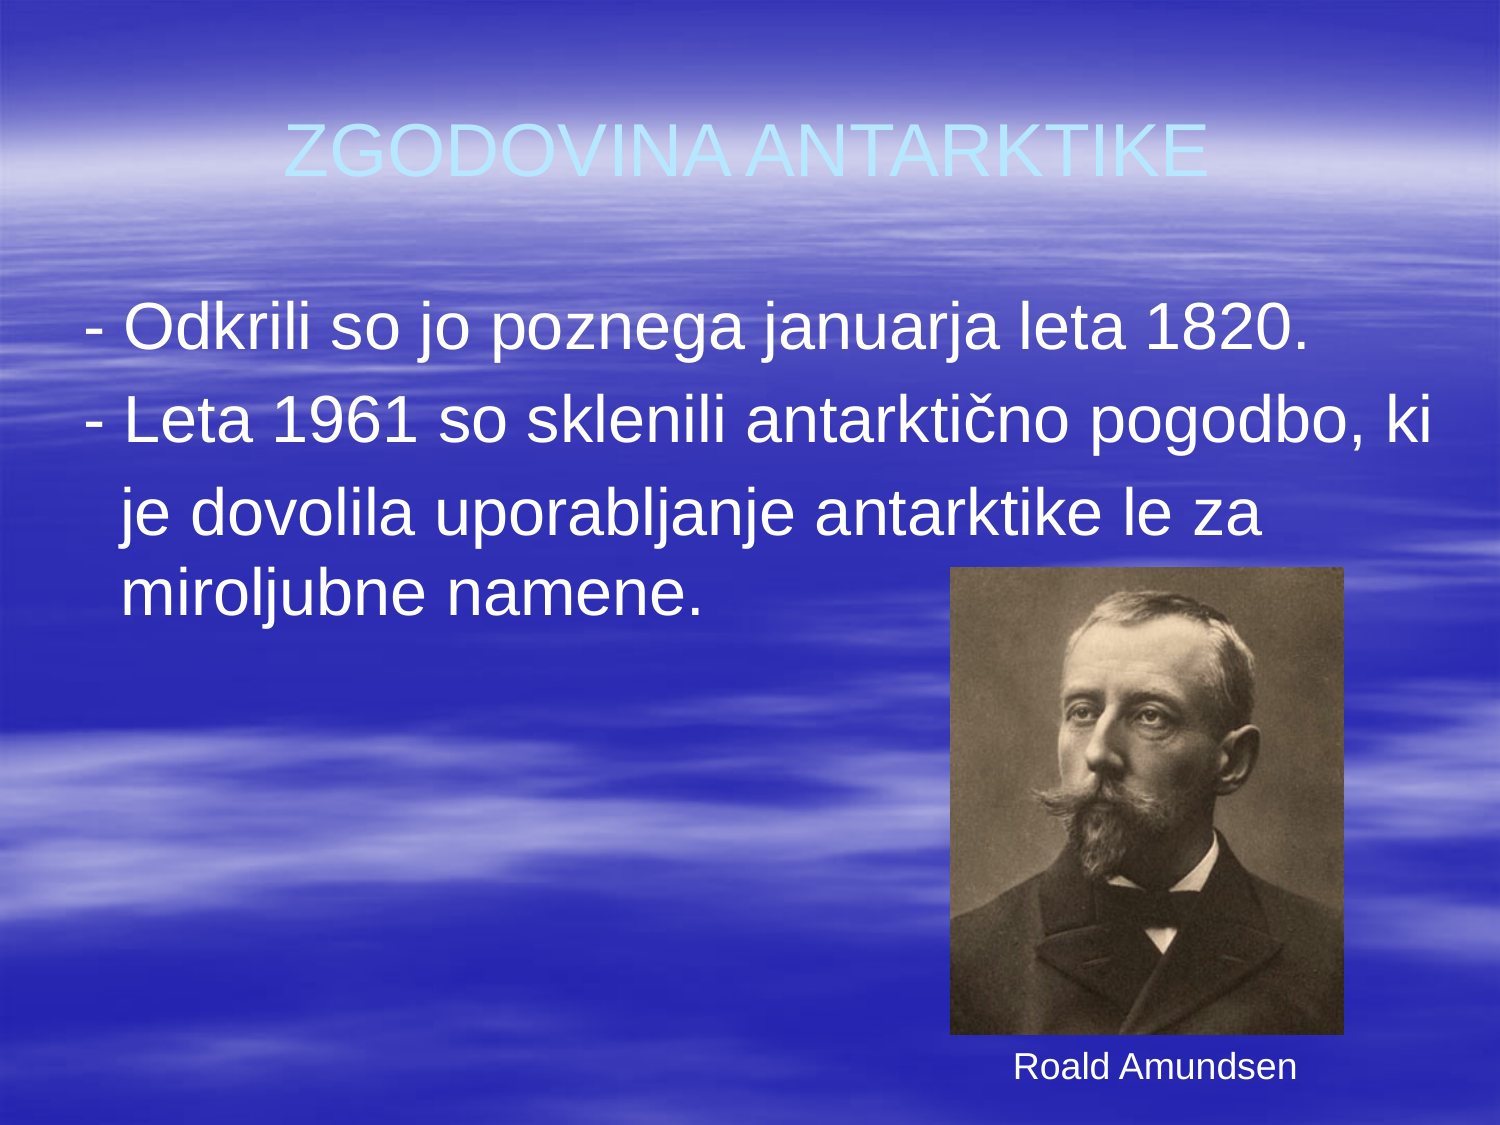

# ZGODOVINA ANTARKTIKE
 - Odkrili so jo poznega januarja leta 1820.
 - Leta 1961 so sklenili antarktično pogodbo, ki
 je dovolila uporabljanje antarktike le za miroljubne namene.
Roald Amundsen